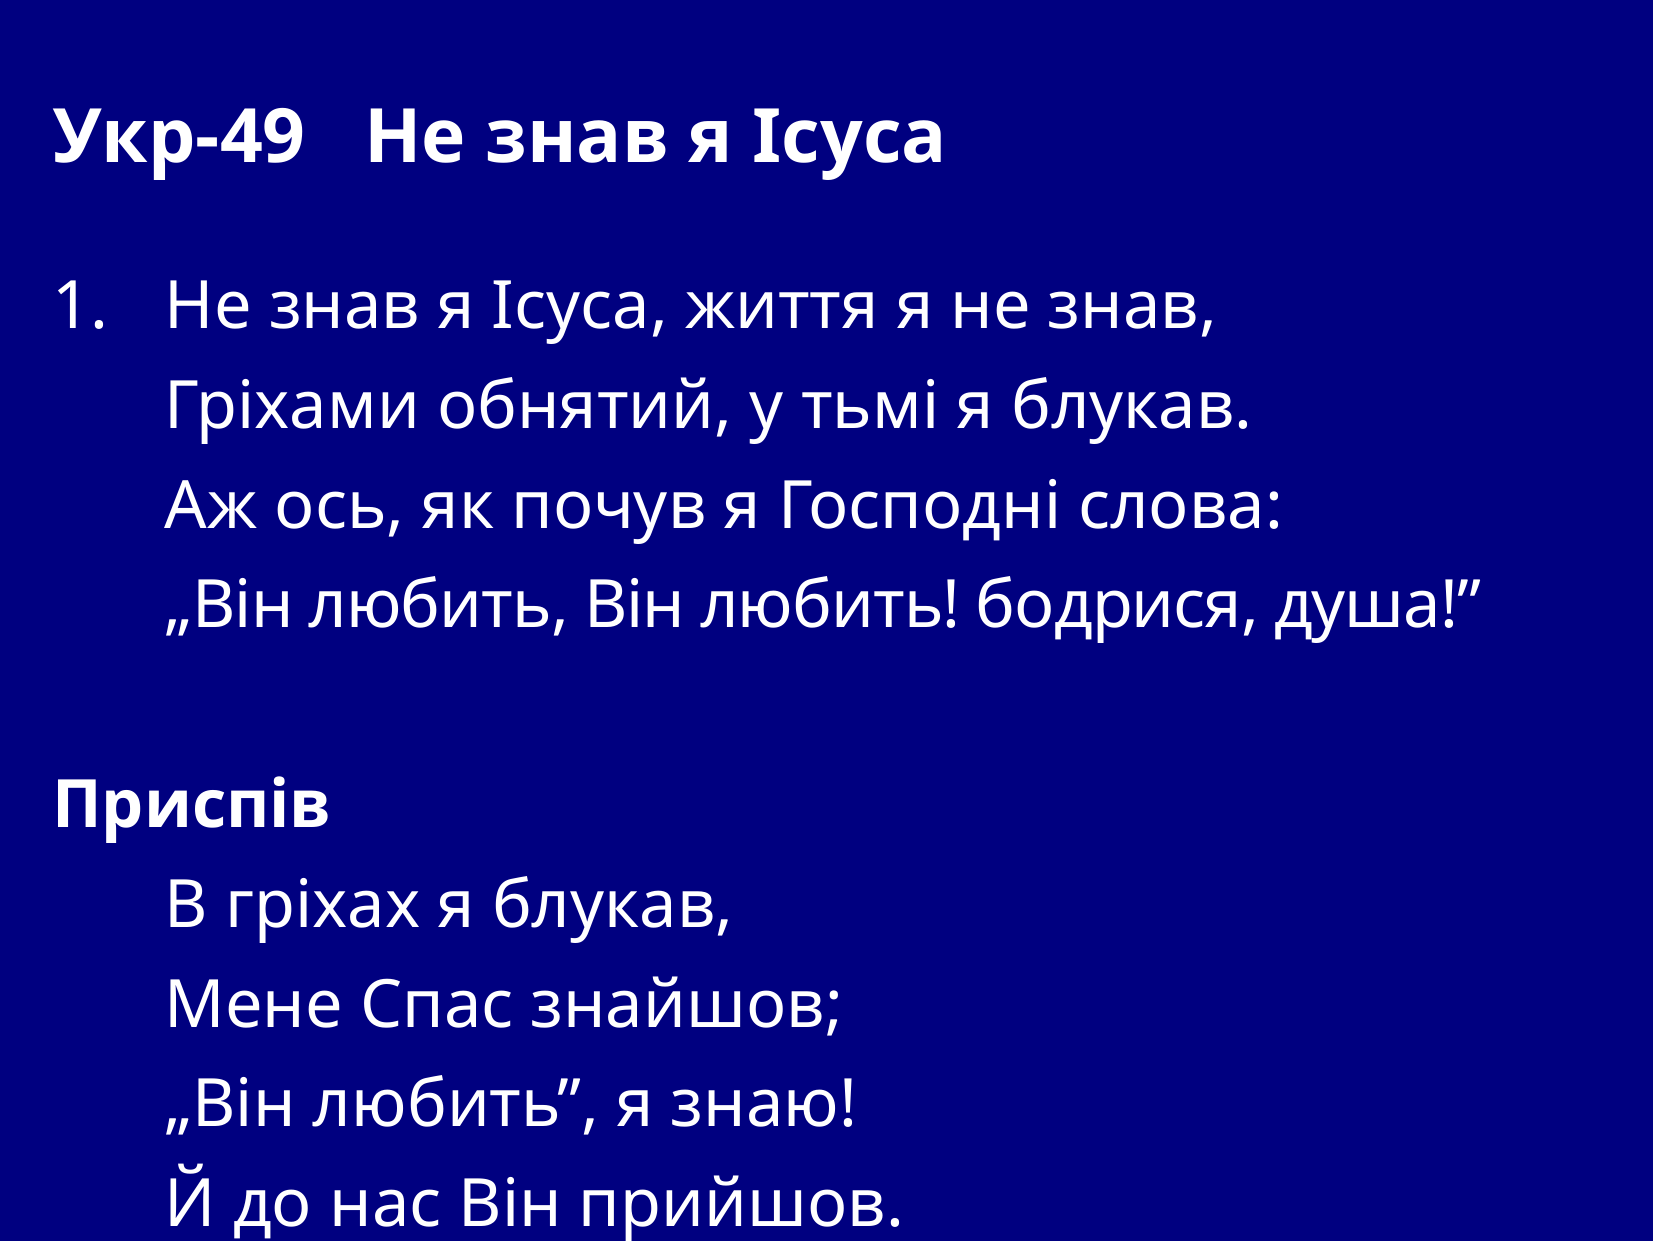

Укр-49 Не знав я Ісуса
1.	Не знав я Ісуса, життя я не знав,
	Гріхами обнятий, у тьмі я блукав.
	Аж ось, як почув я Господні слова:
	„Він любить, Він любить! бодрися, душа!”
Приспів
	В гріхах я блукав,
	Мене Спас знайшов;
	„Він любить”, я знаю!
	Й до нас Він прийшов.